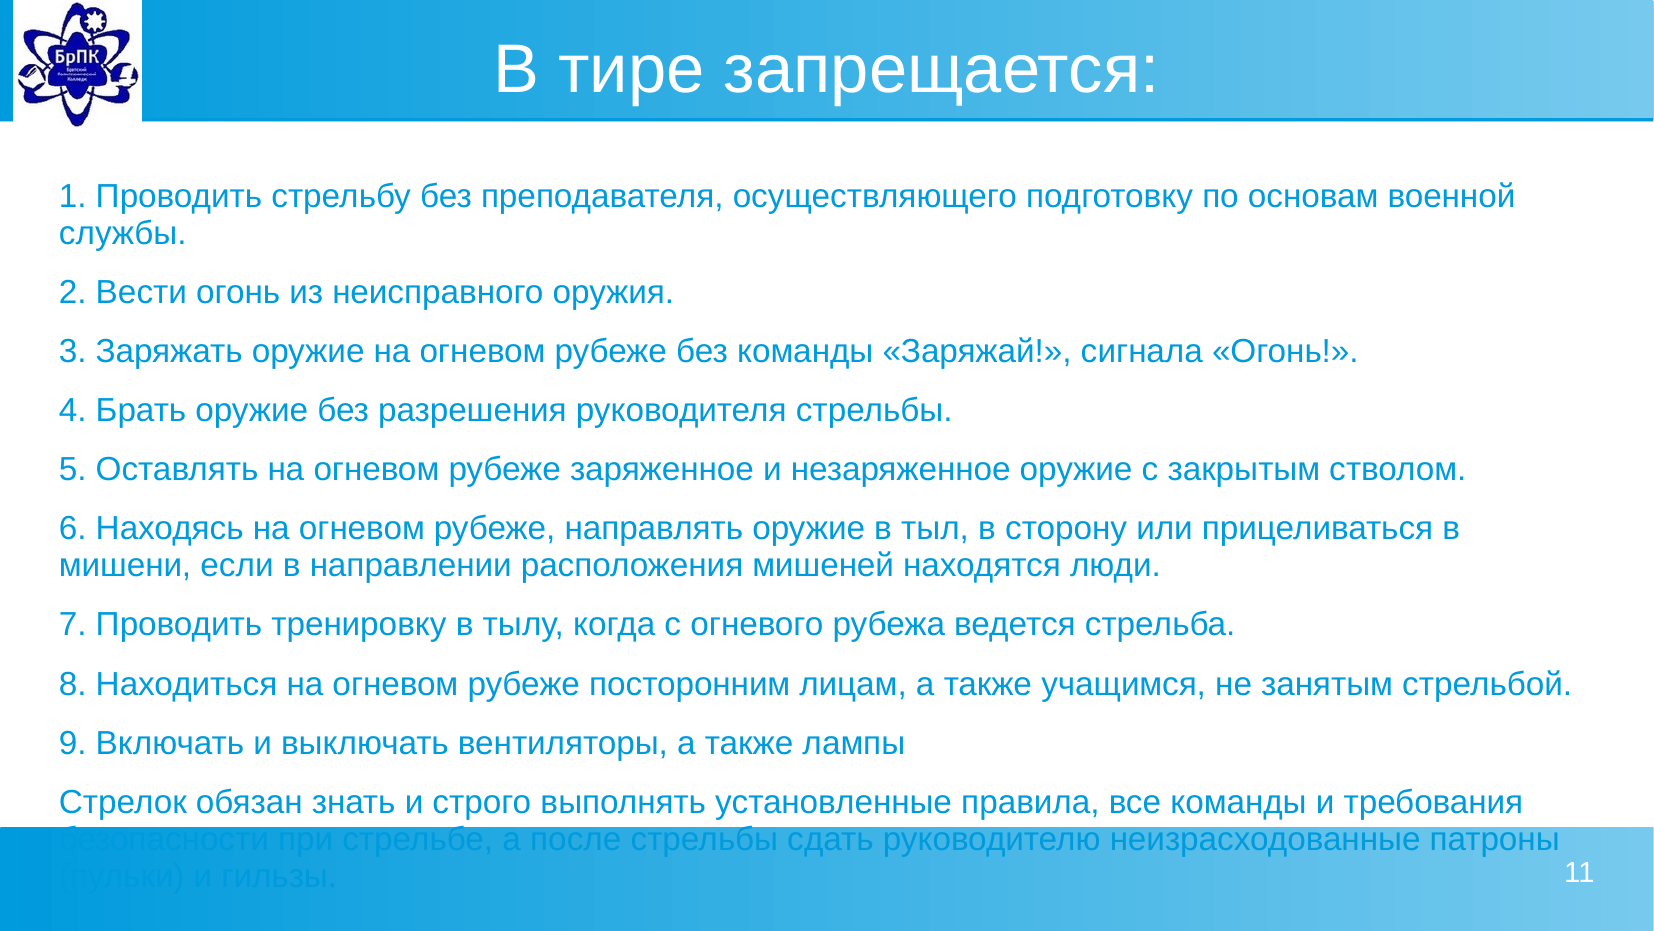

# В тире запрещается:
1. Проводить стрельбу без преподавателя, осуществляющего подготовку по основам военной службы.
2. Вести огонь из неисправного оружия.
3. Заряжать оружие на огневом рубеже без команды «Заряжай!», сигнала «Огонь!».
4. Брать оружие без разрешения руководителя стрельбы.
5. Оставлять на огневом рубеже заряженное и незаряженное оружие с закрытым стволом.
6. Находясь на огневом рубеже, направлять оружие в тыл, в сторону или прицеливаться в мишени, если в направлении расположения мишеней находятся люди.
7. Проводить тренировку в тылу, когда с огневого рубежа ведется стрельба.
8. Находиться на огневом рубеже посторонним лицам, а также учащимся, не занятым стрельбой.
9. Включать и выключать вентиляторы, а также лампы
Стрелок обязан знать и строго выполнять установленные правила, все команды и требования безопасности при стрельбе, а после стрельбы сдать руководителю неизрасходованные патроны (пульки) и гильзы.
11